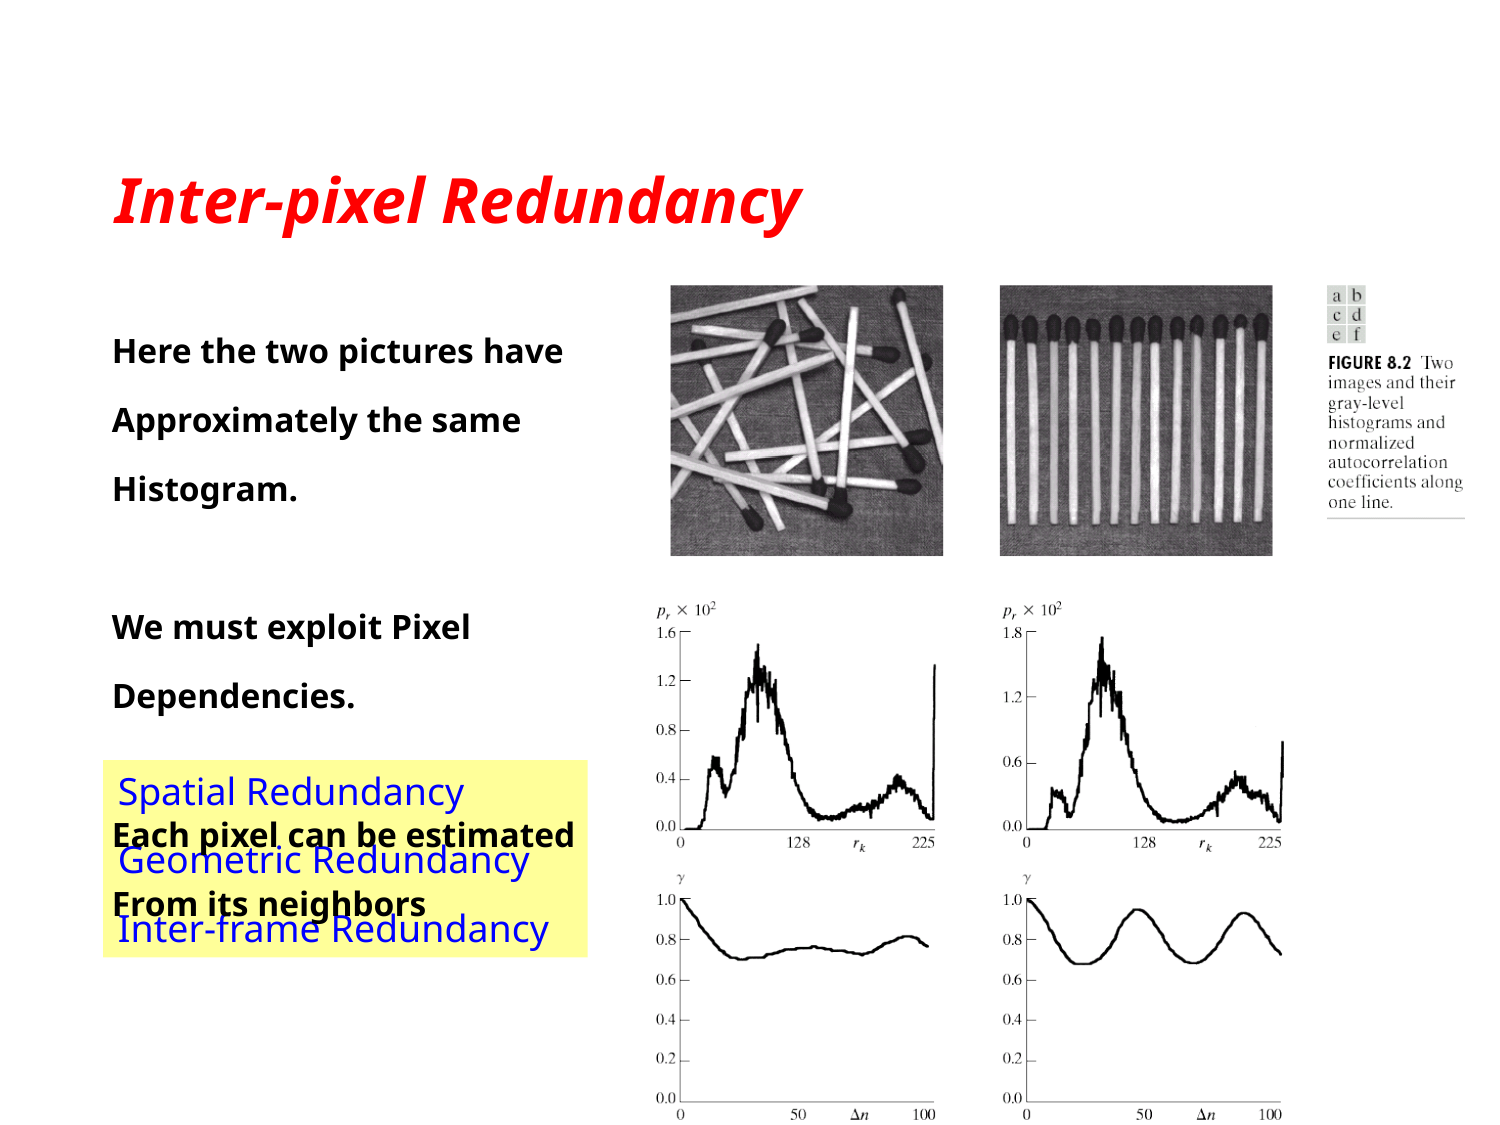

Inter-pixel Redundancy
Here the two pictures have
Approximately the same
Histogram.
We must exploit Pixel
Dependencies.
Each pixel can be estimated
From its neighbors
Spatial Redundancy
Geometric Redundancy
Inter-frame Redundancy